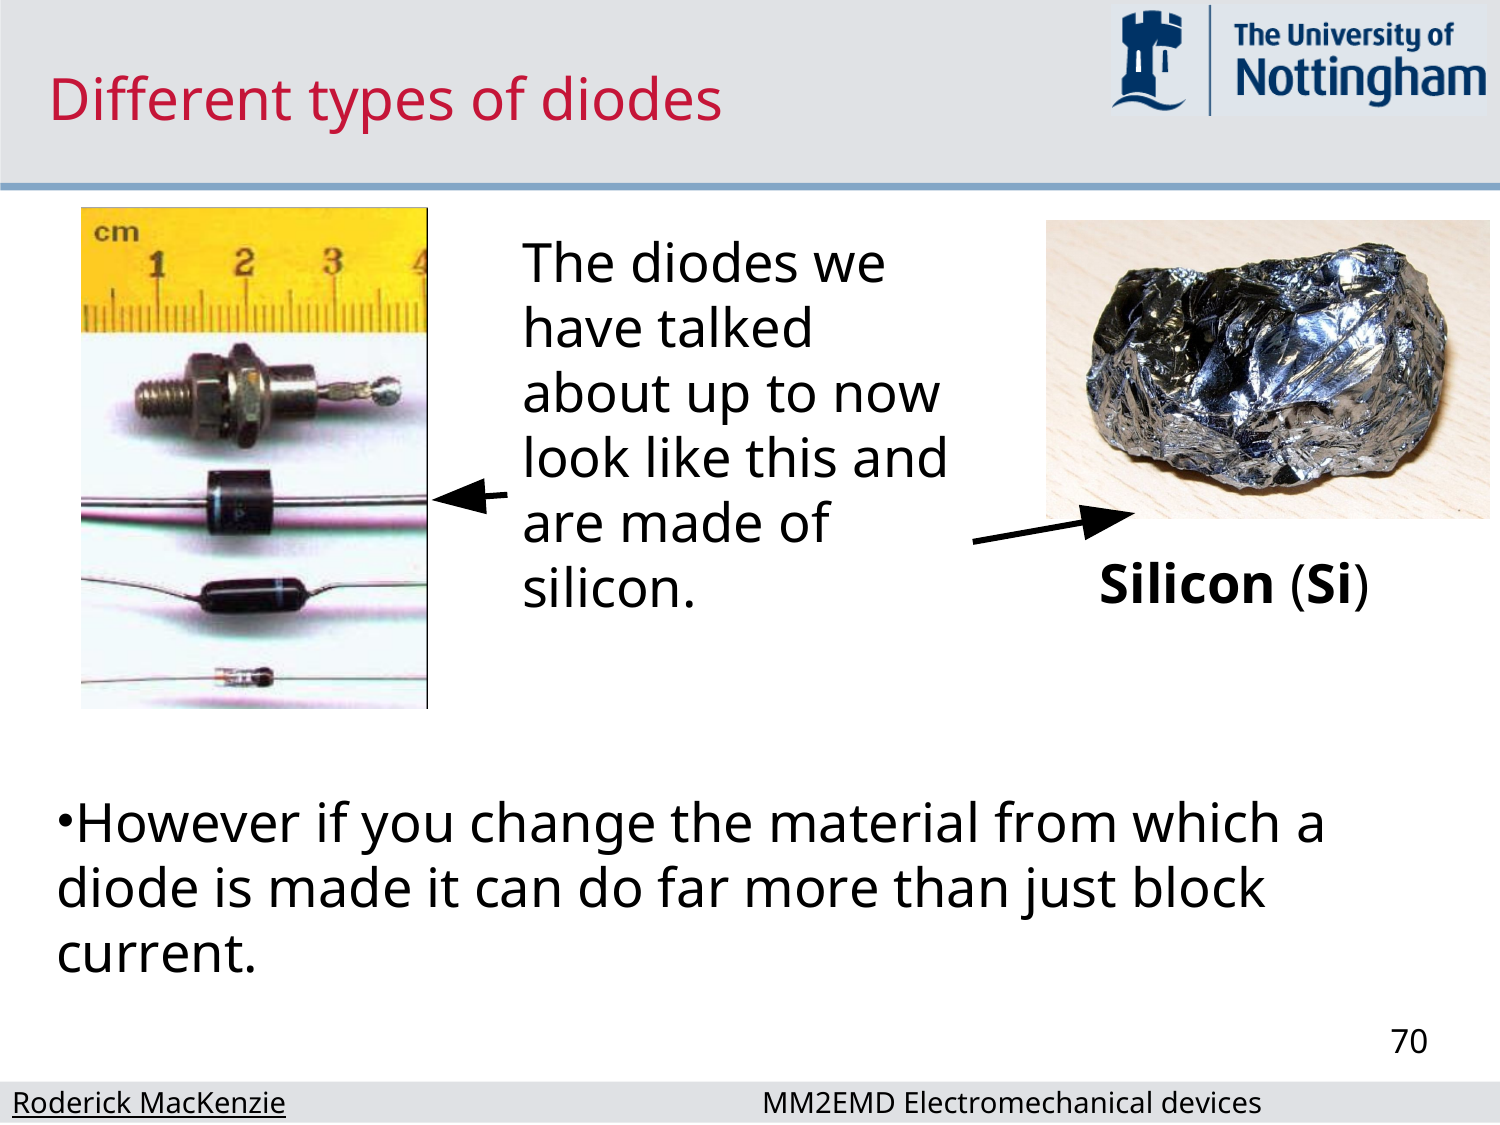

# Different types of diodes
The diodes we have talked about up to now look like this and are made of silicon.
Silicon (Si)
However if you change the material from which a diode is made it can do far more than just block current.